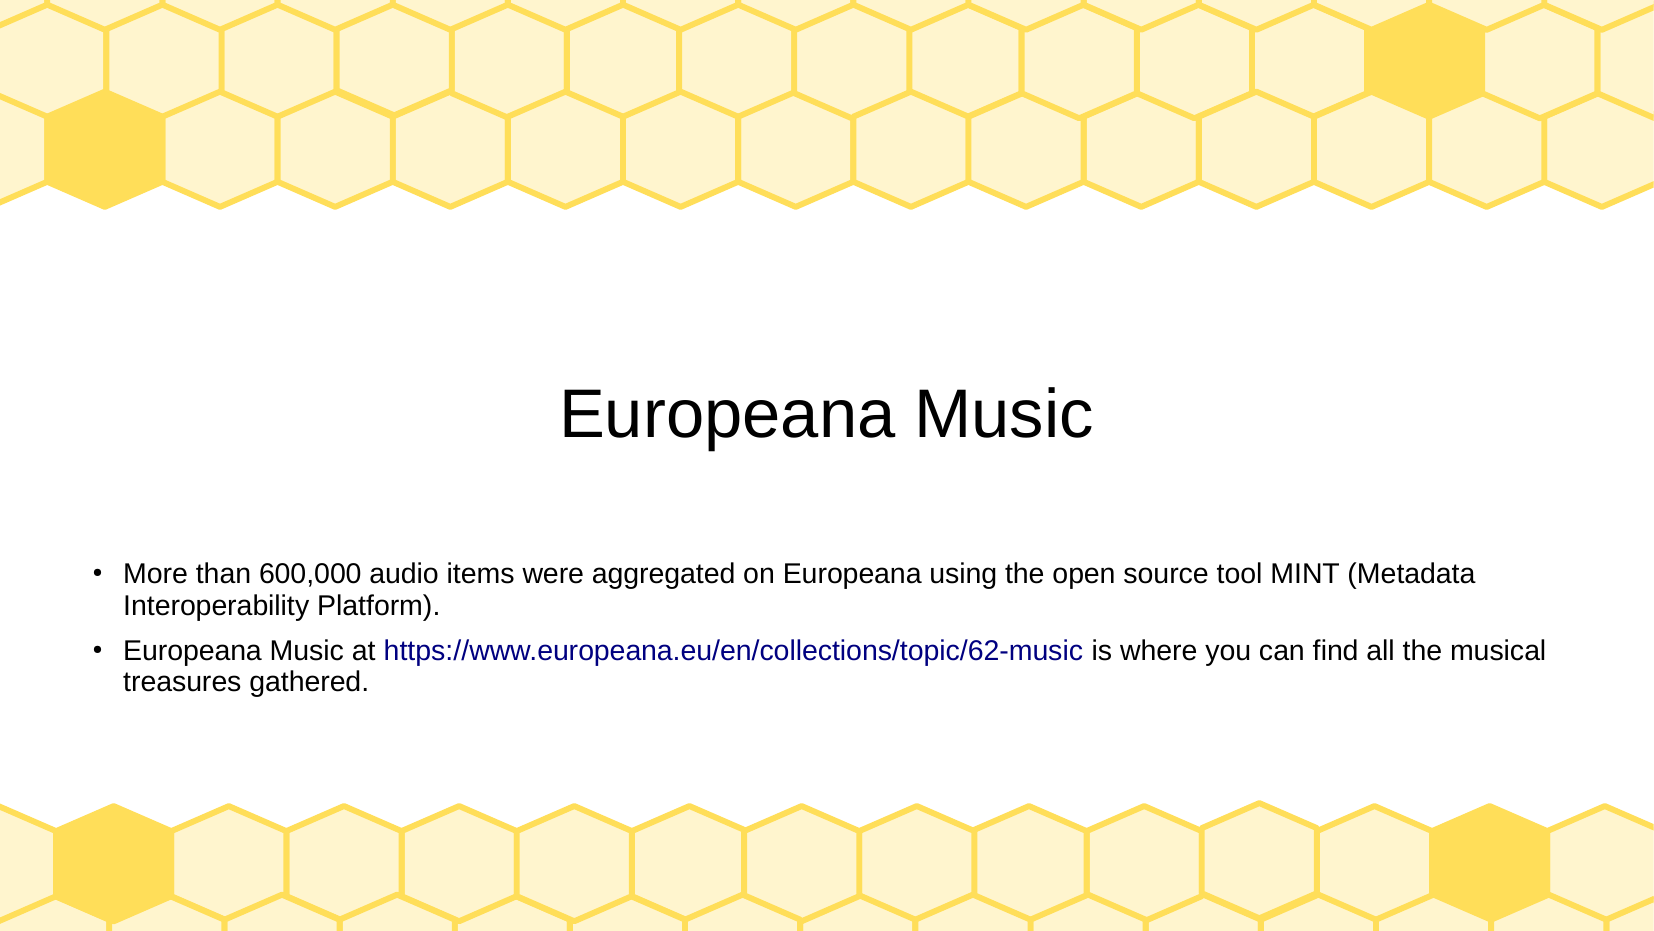

# Europeana Music
More than 600,000 audio items were aggregated on Europeana using the open source tool MINT (Metadata Interoperability Platform).
Europeana Music at https://www.europeana.eu/en/collections/topic/62-music is where you can find all the musical treasures gathered.